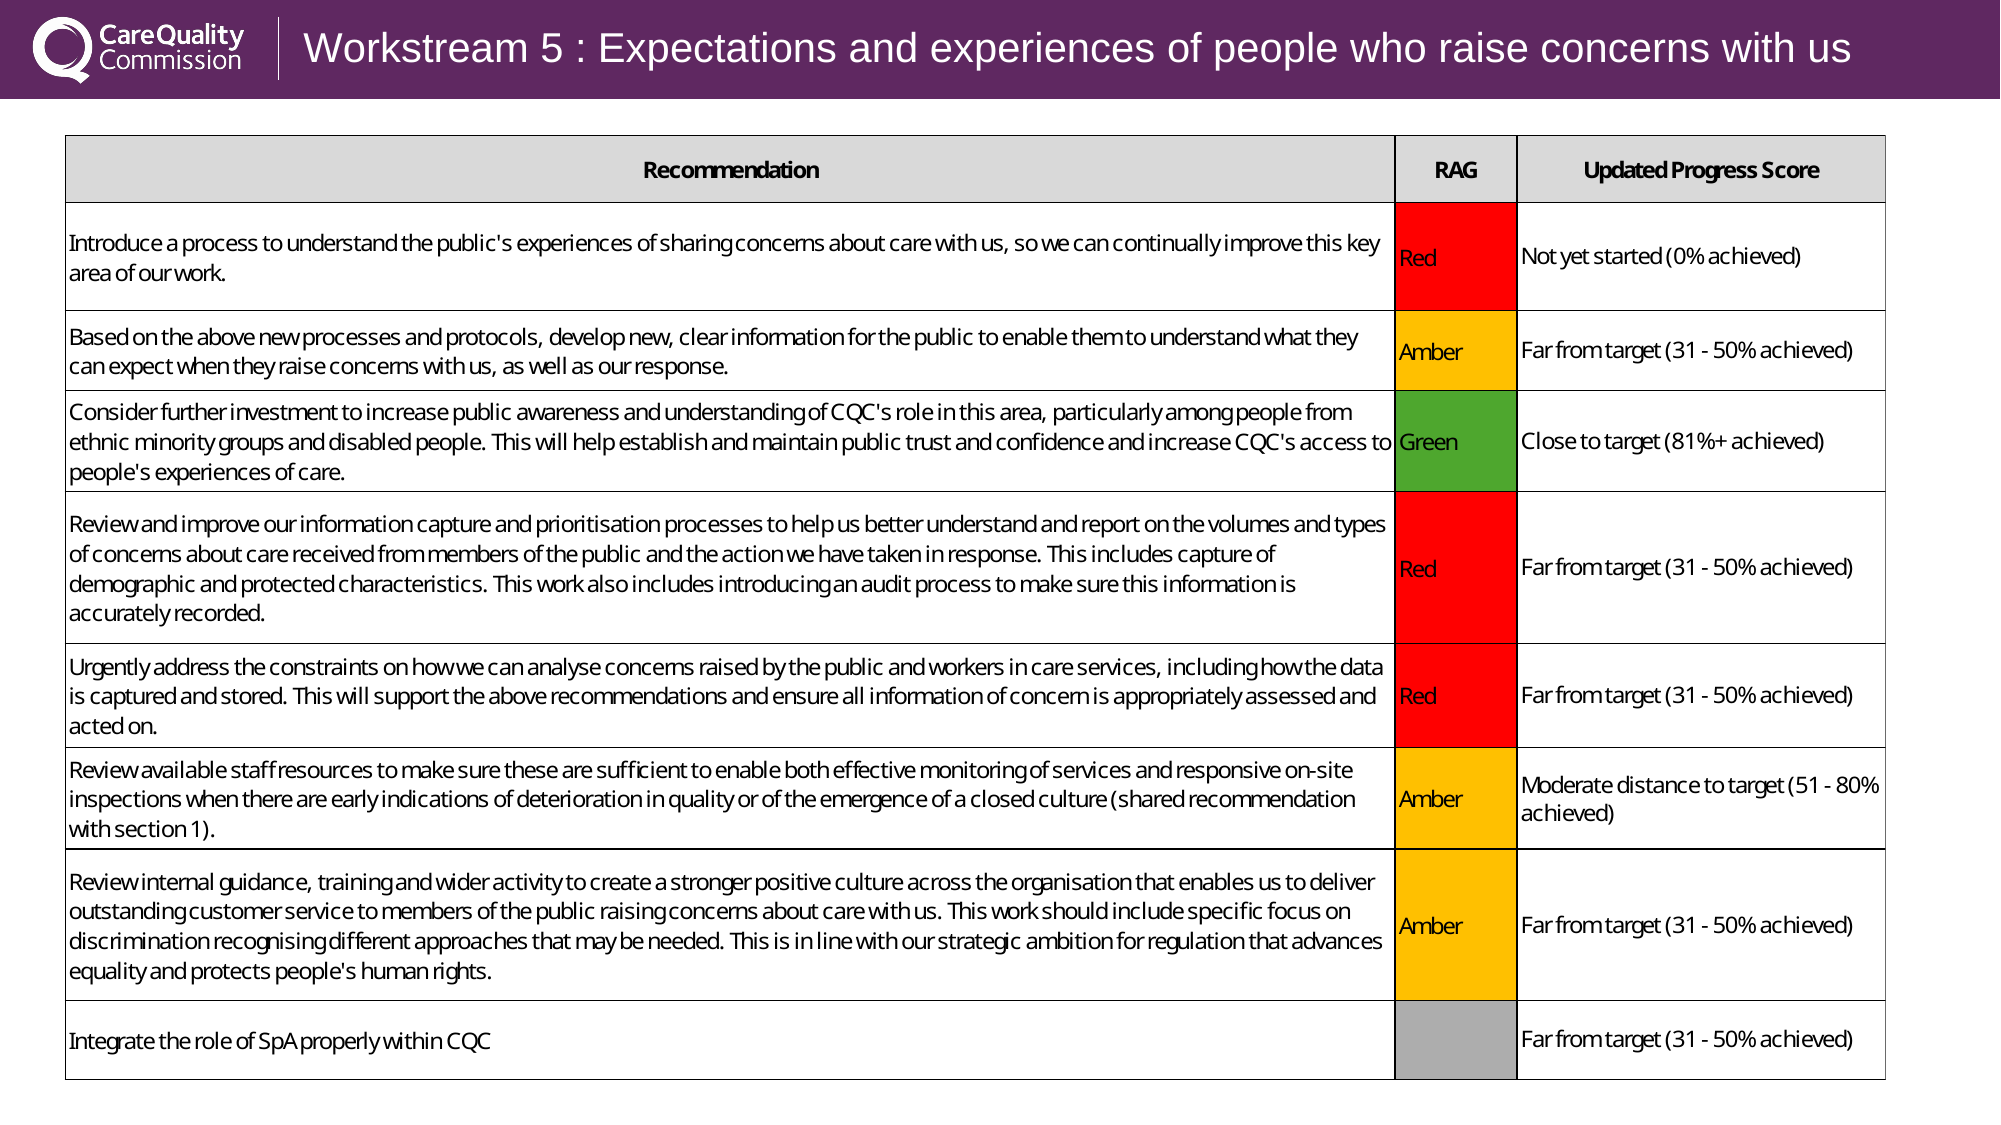

Workstream 5 : Expectations and experiences of people who raise concerns with us